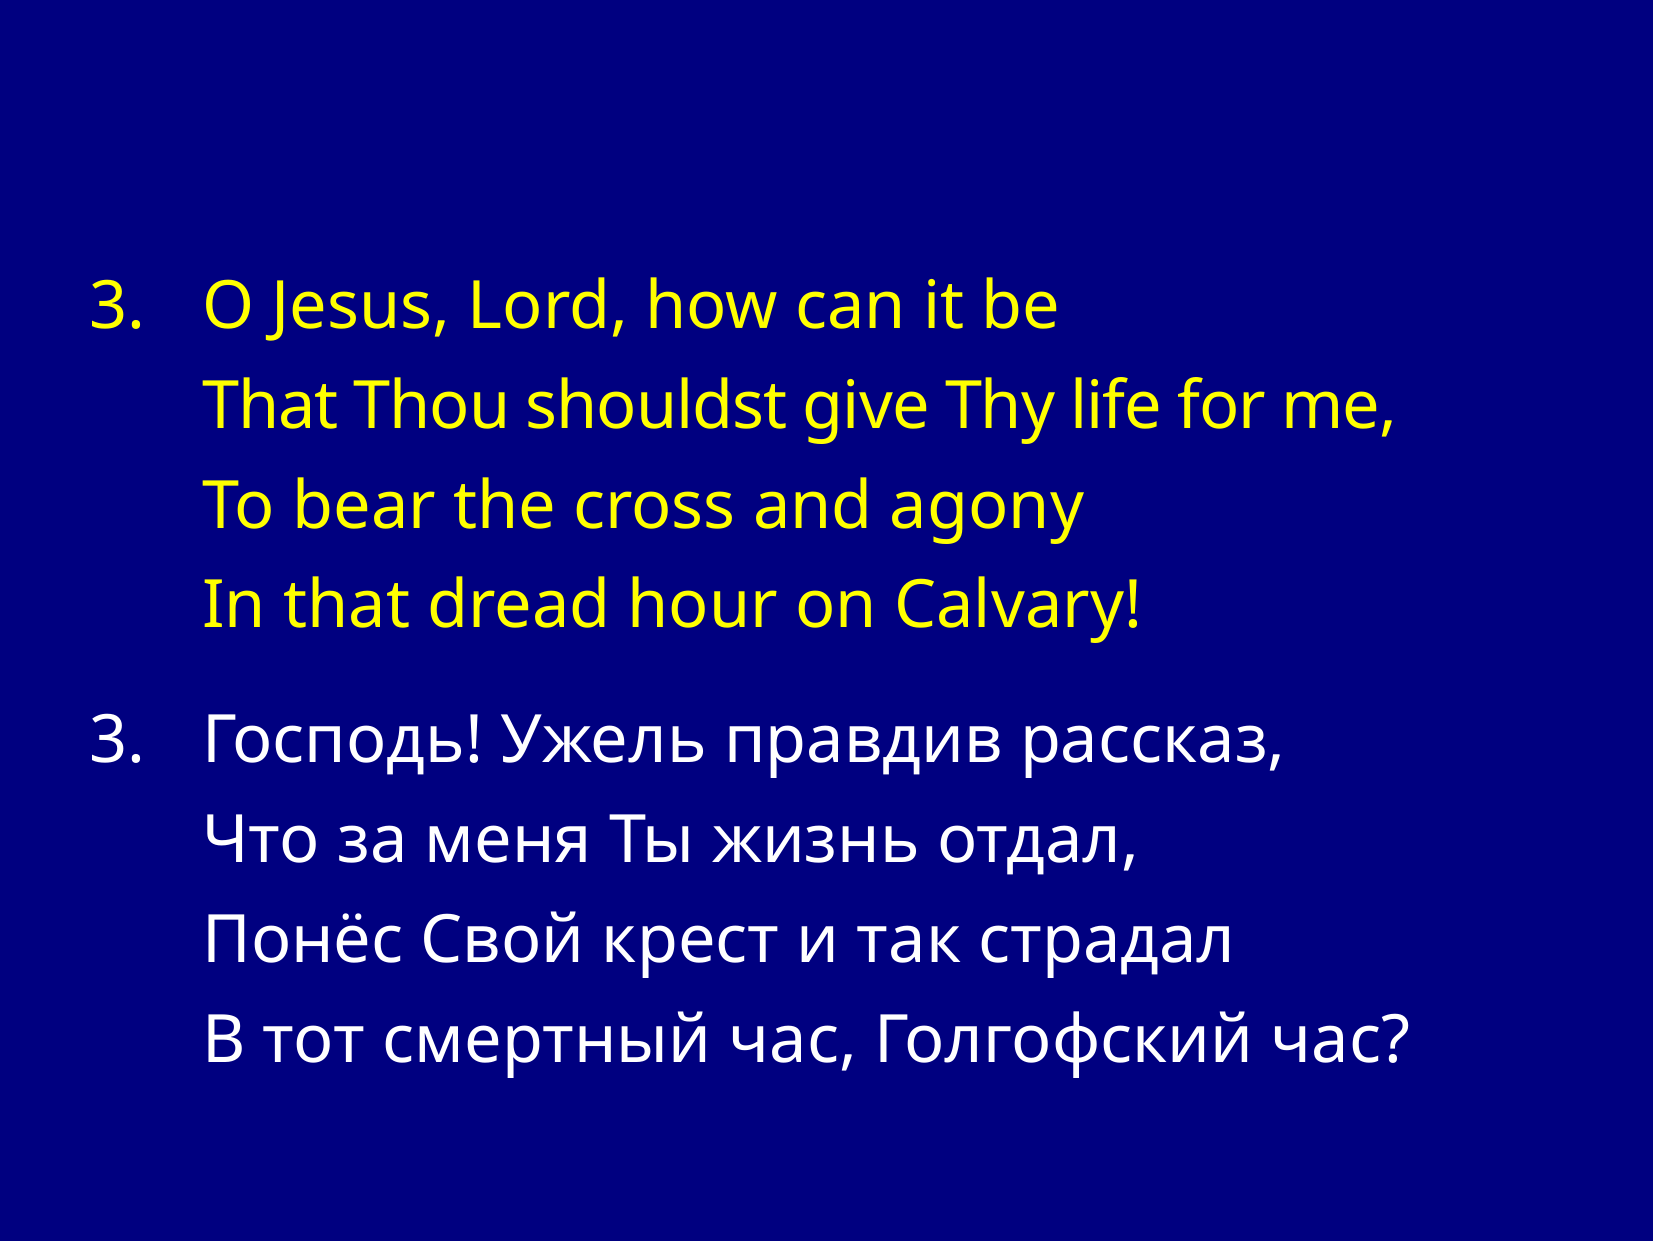

3.	O Jesus, Lord, how can it be
	That Thou shouldst give Thy life for me,
	To bear the cross and agony
	In that dread hour on Calvary!
3.	Господь! Ужель правдив рассказ,
	Что за меня Ты жизнь отдал,
	Понёс Свой крест и так страдал
	В тот смертный час, Голгофский час?